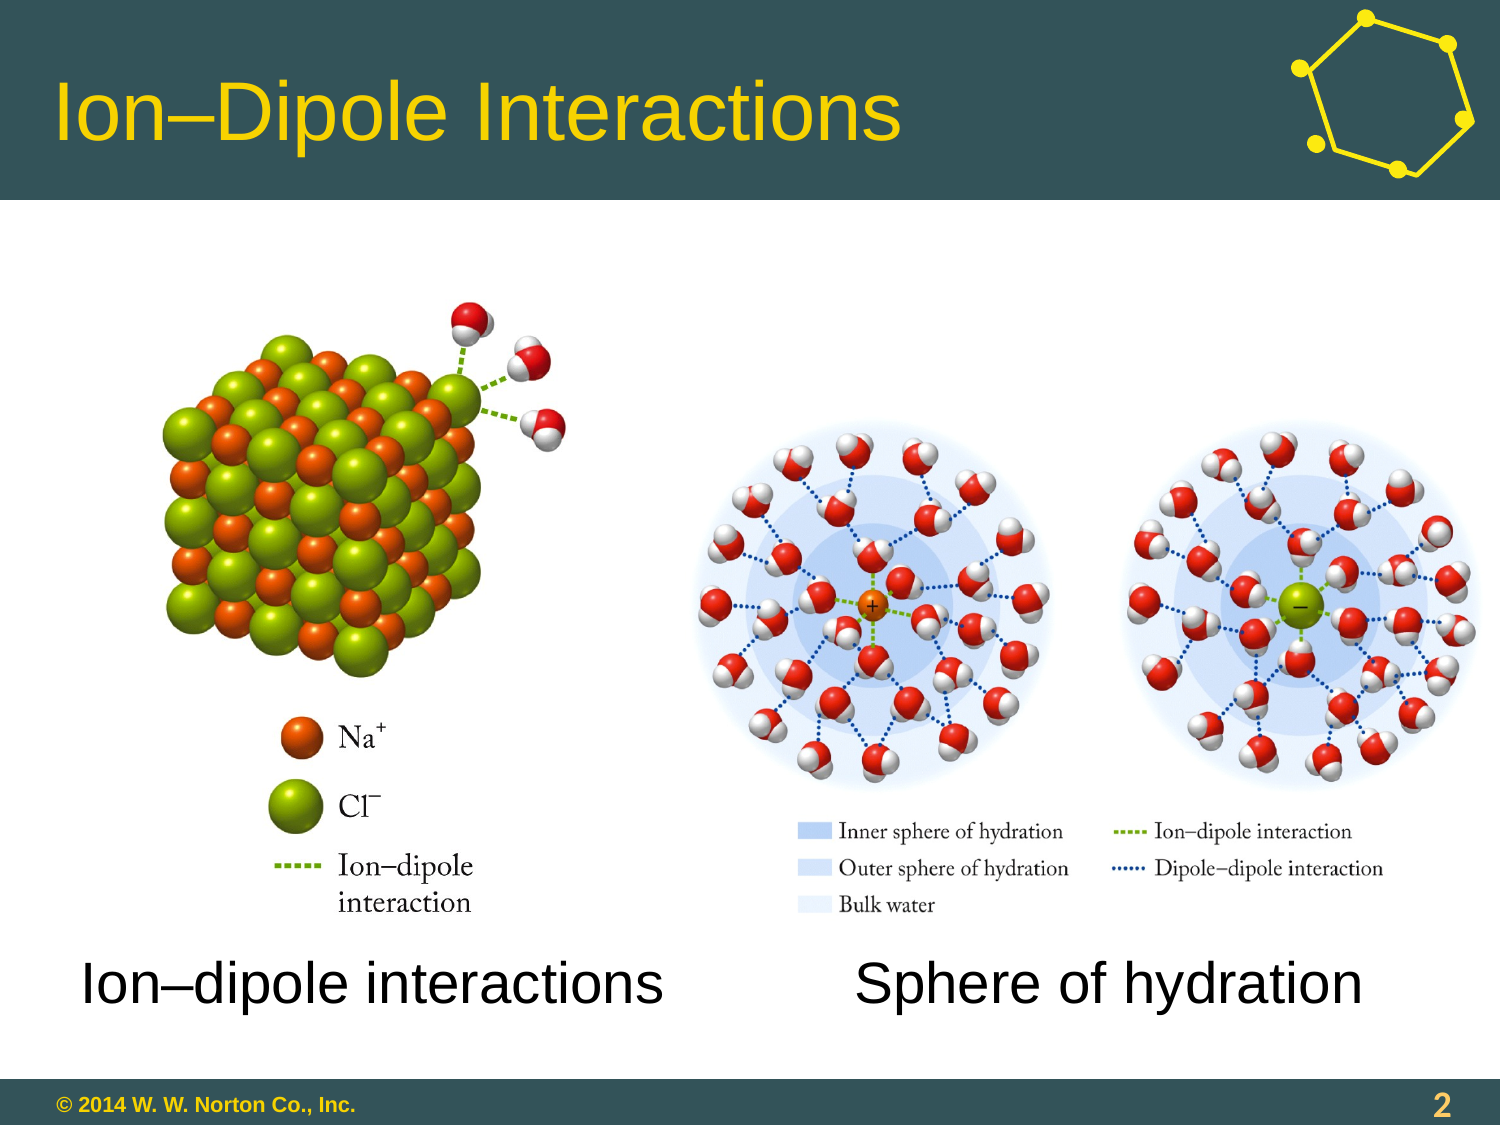

# Ion–Dipole Interactions
Ion–dipole interactions
Sphere of hydration